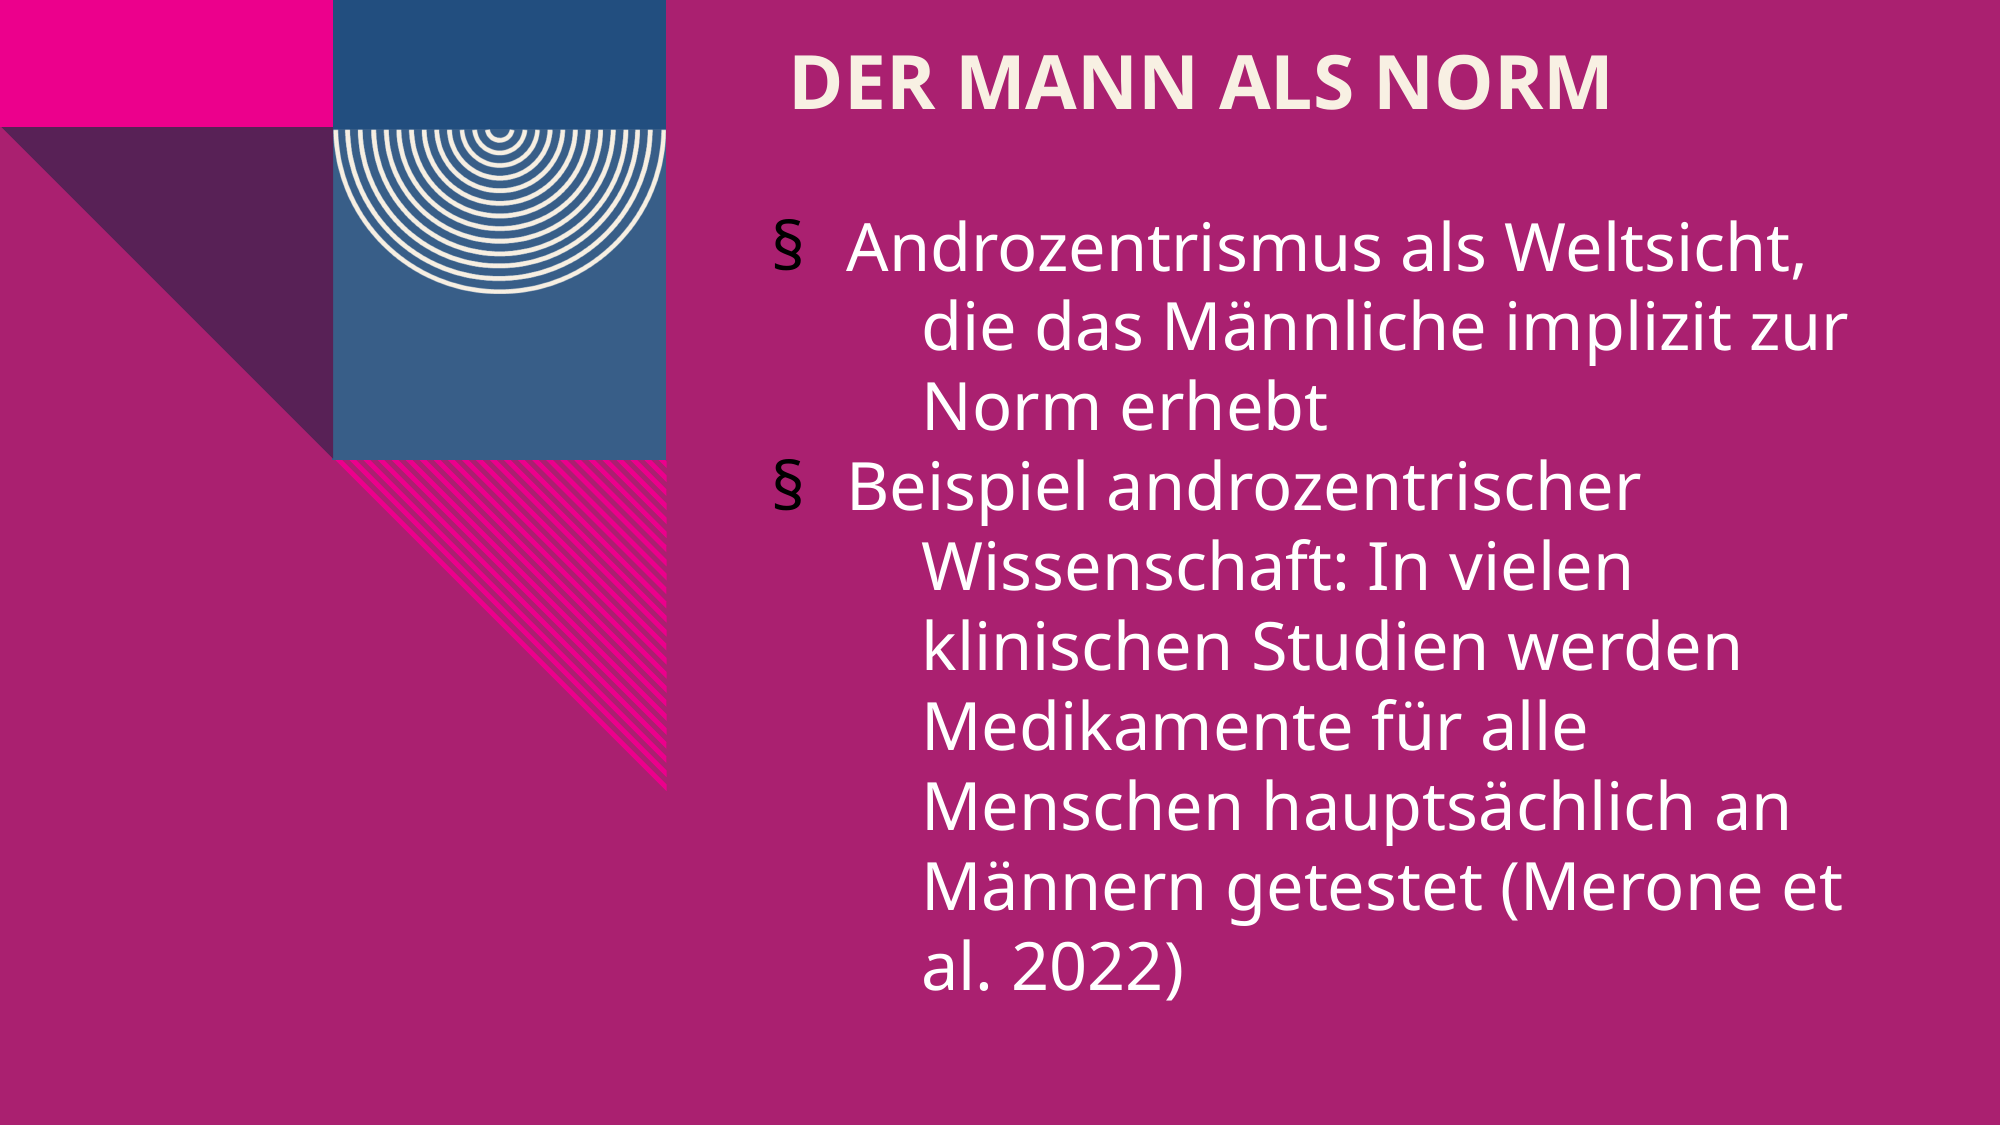

# Der Mann als Norm
Androzentrismus als Weltsicht, die das Männliche implizit zur Norm erhebt
Beispiel androzentrischer Wissenschaft: In vielen klinischen Studien werden Medikamente für alle Menschen hauptsächlich an Männern getestet (Merone et al. 2022)